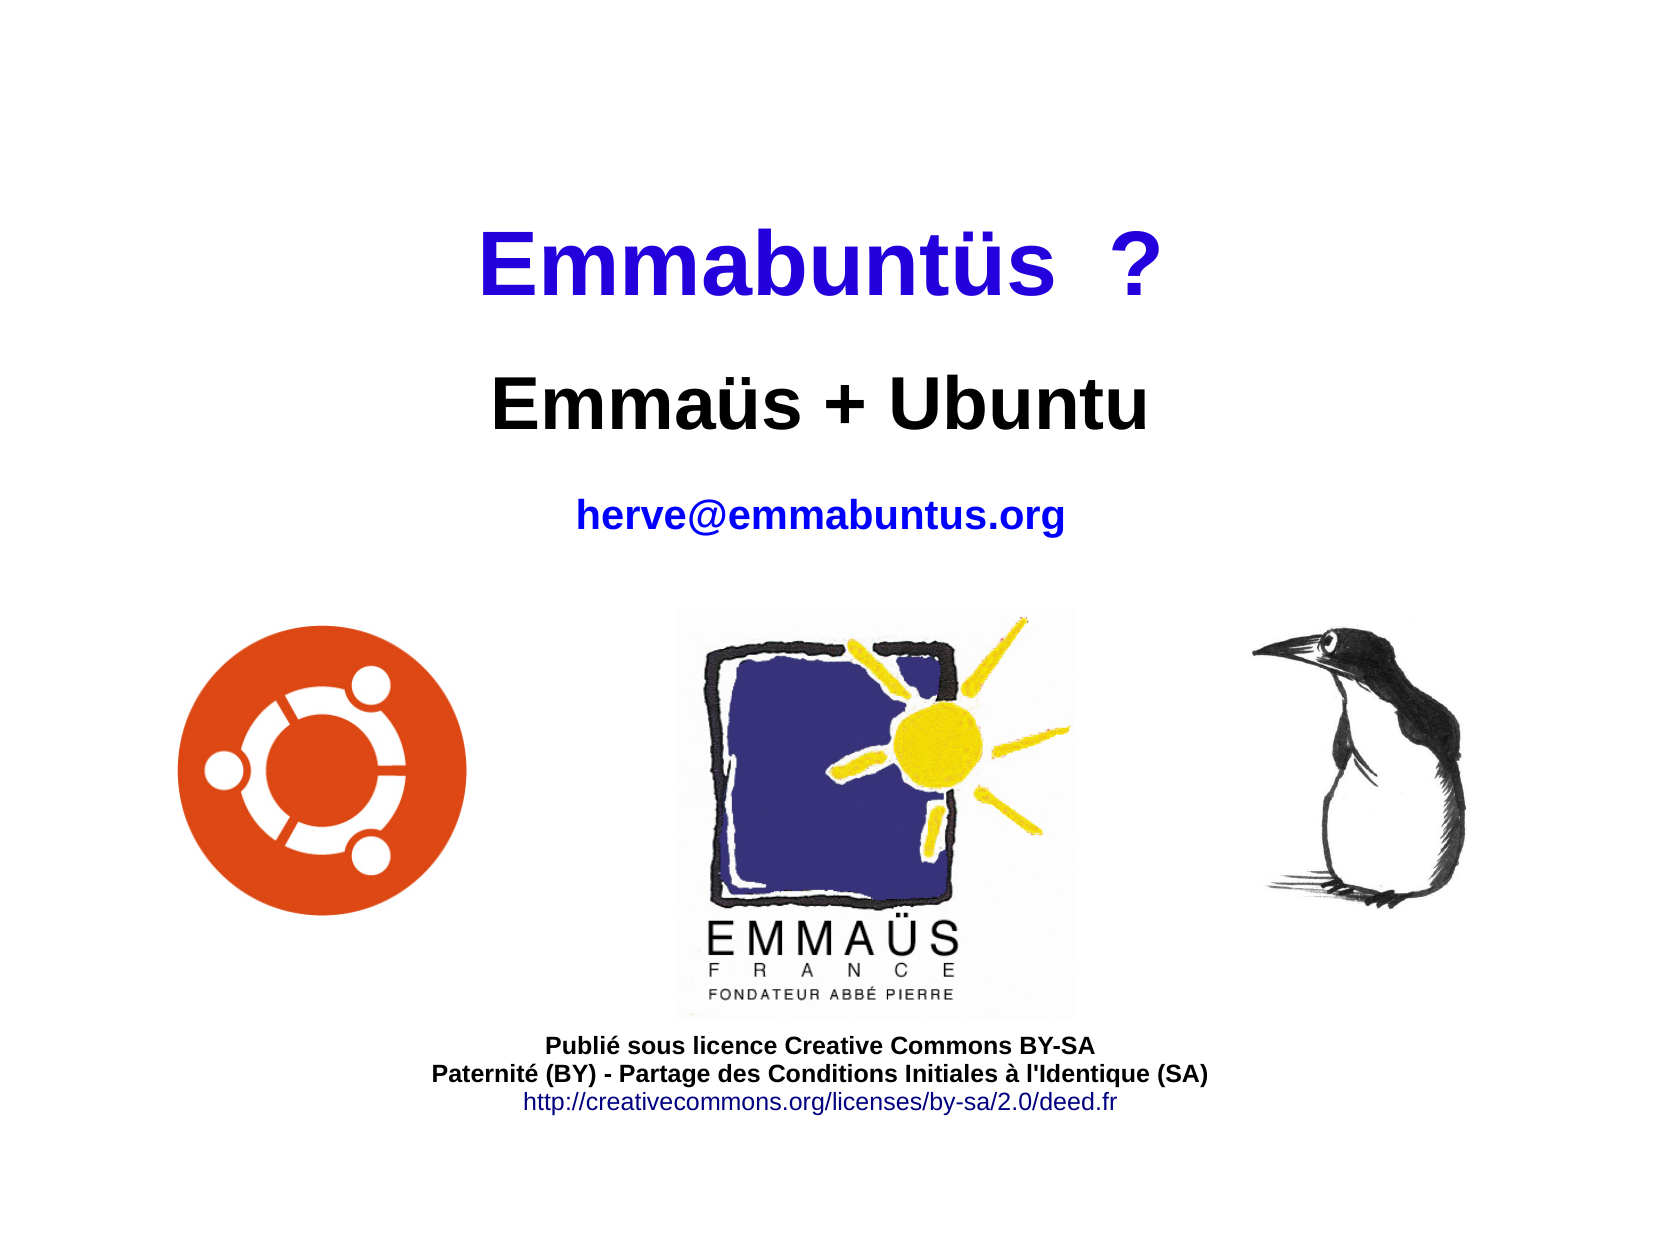

#
Emmabuntüs  ?
 Emmaüs + Ubuntu
herve@emmabuntus.org
Publié sous licence Creative Commons BY-SA
Paternité (BY) - Partage des Conditions Initiales à l'Identique (SA)
http://creativecommons.org/licenses/by-sa/2.0/deed.fr